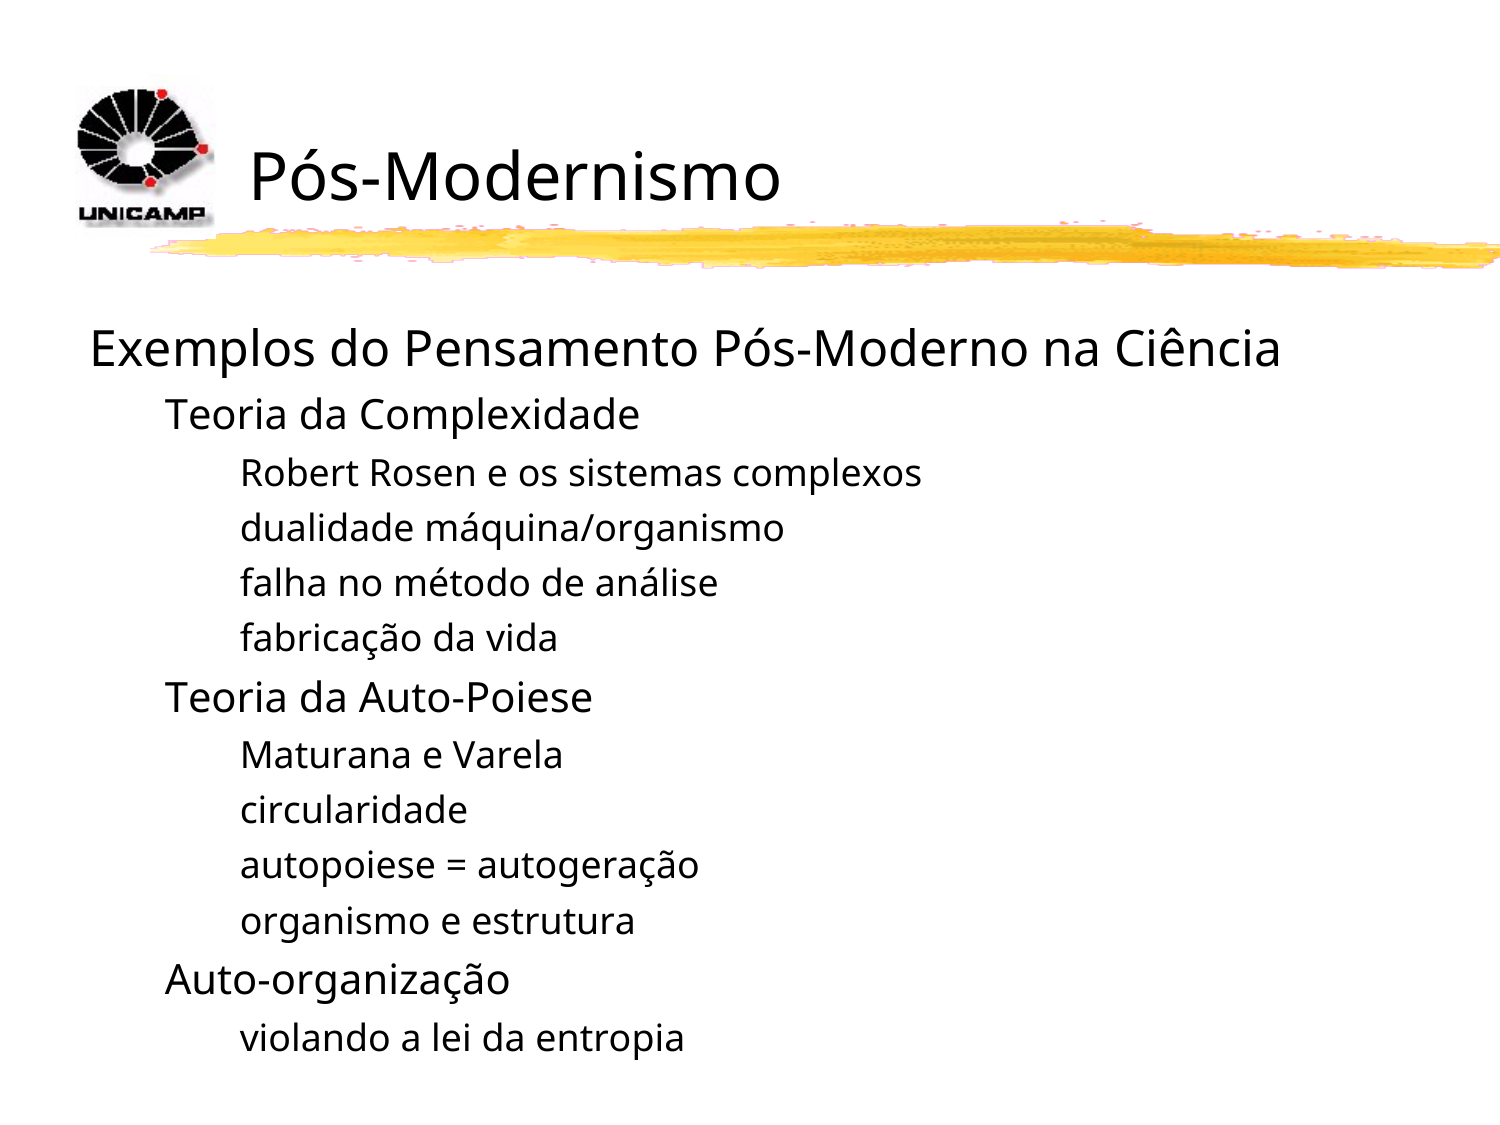

# Pós-Modernismo
Exemplos do Pensamento Pós-Moderno na Ciência
Teoria da Complexidade
Robert Rosen e os sistemas complexos
dualidade máquina/organismo
falha no método de análise
fabricação da vida
Teoria da Auto-Poiese
Maturana e Varela
circularidade
autopoiese = autogeração
organismo e estrutura
Auto-organização
violando a lei da entropia